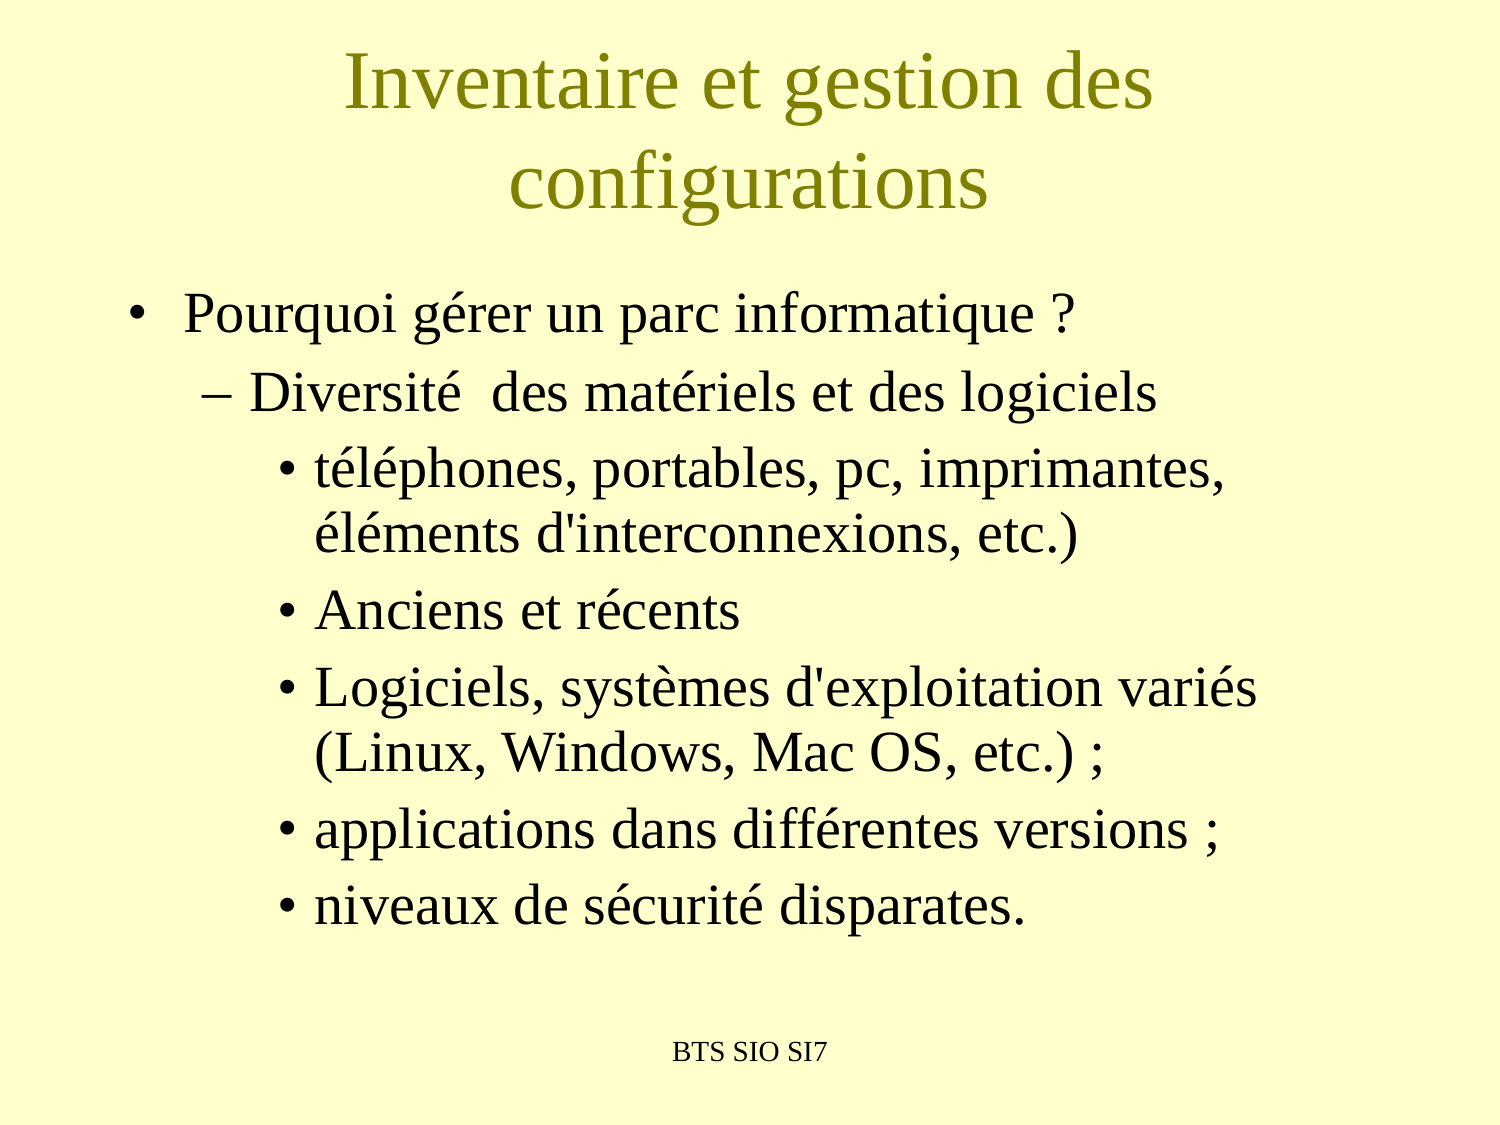

# Pourquoi gérer un parc informatique ?
Diversité des matériels et des logiciels
téléphones, portables, pc, imprimantes, éléments d'interconnexions, etc.)
Anciens et récents
Logiciels, systèmes d'exploitation variés (Linux, Windows, Mac OS, etc.) ;
applications dans différentes versions ;
niveaux de sécurité disparates.
BTS SIO SI7